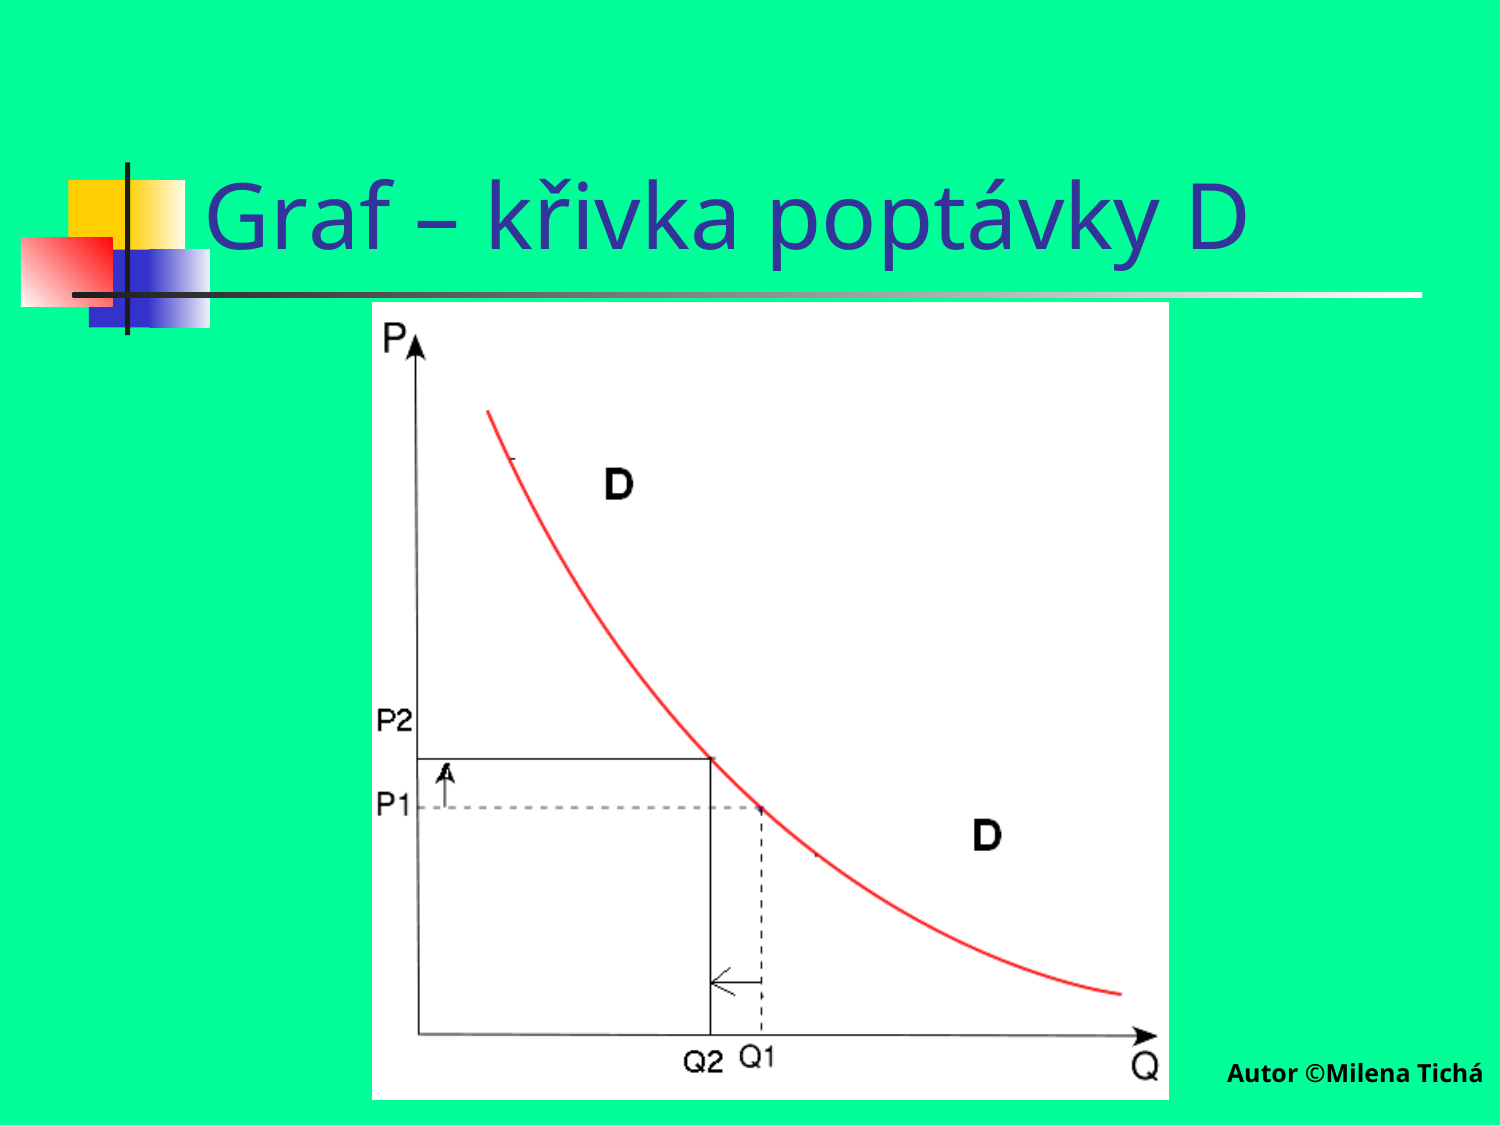

# Graf – křivka poptávky D
 Autor ©Milena Tichá